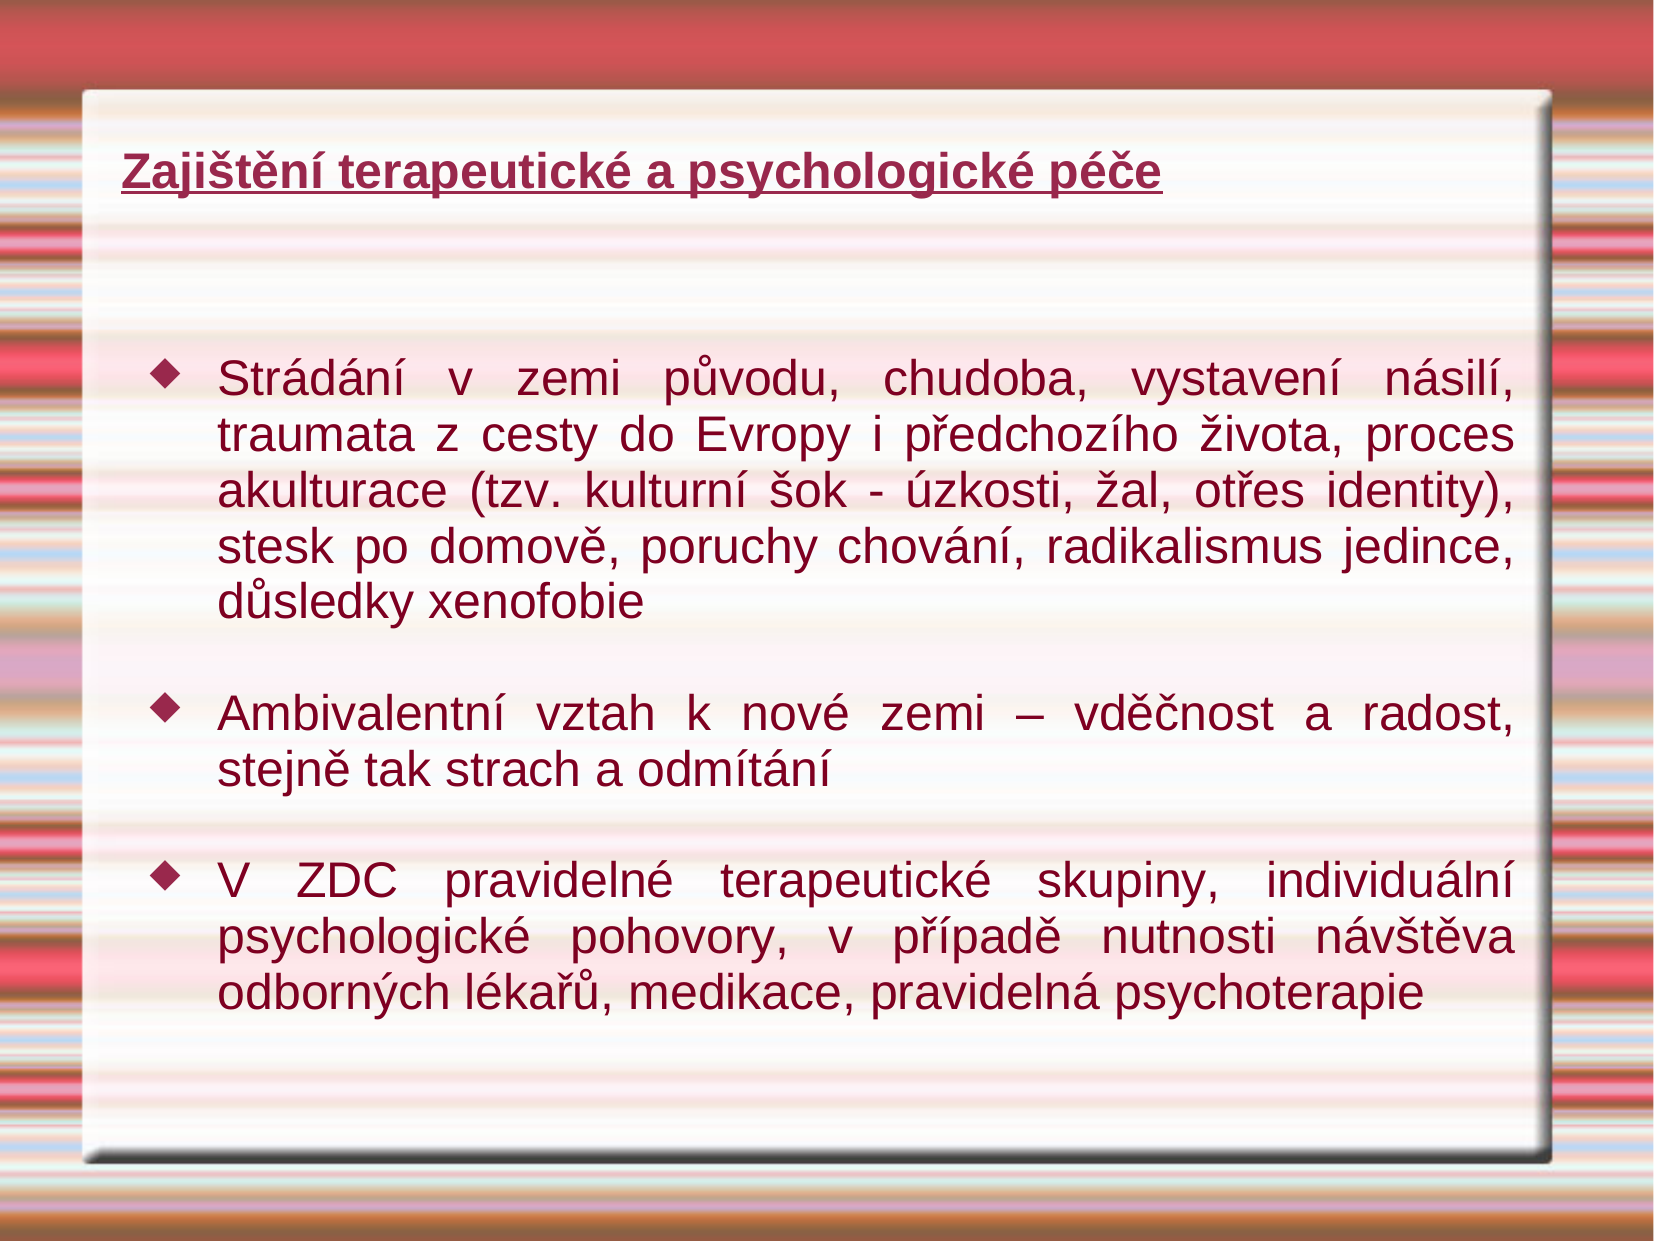

# Zajištění terapeutické a psychologické péče
Strádání v zemi původu, chudoba, vystavení násilí, traumata z cesty do Evropy i předchozího života, proces akulturace (tzv. kulturní šok - úzkosti, žal, otřes identity), stesk po domově, poruchy chování, radikalismus jedince, důsledky xenofobie
Ambivalentní vztah k nové zemi – vděčnost a radost, stejně tak strach a odmítání
V ZDC pravidelné terapeutické skupiny, individuální psychologické pohovory, v případě nutnosti návštěva odborných lékařů, medikace, pravidelná psychoterapie